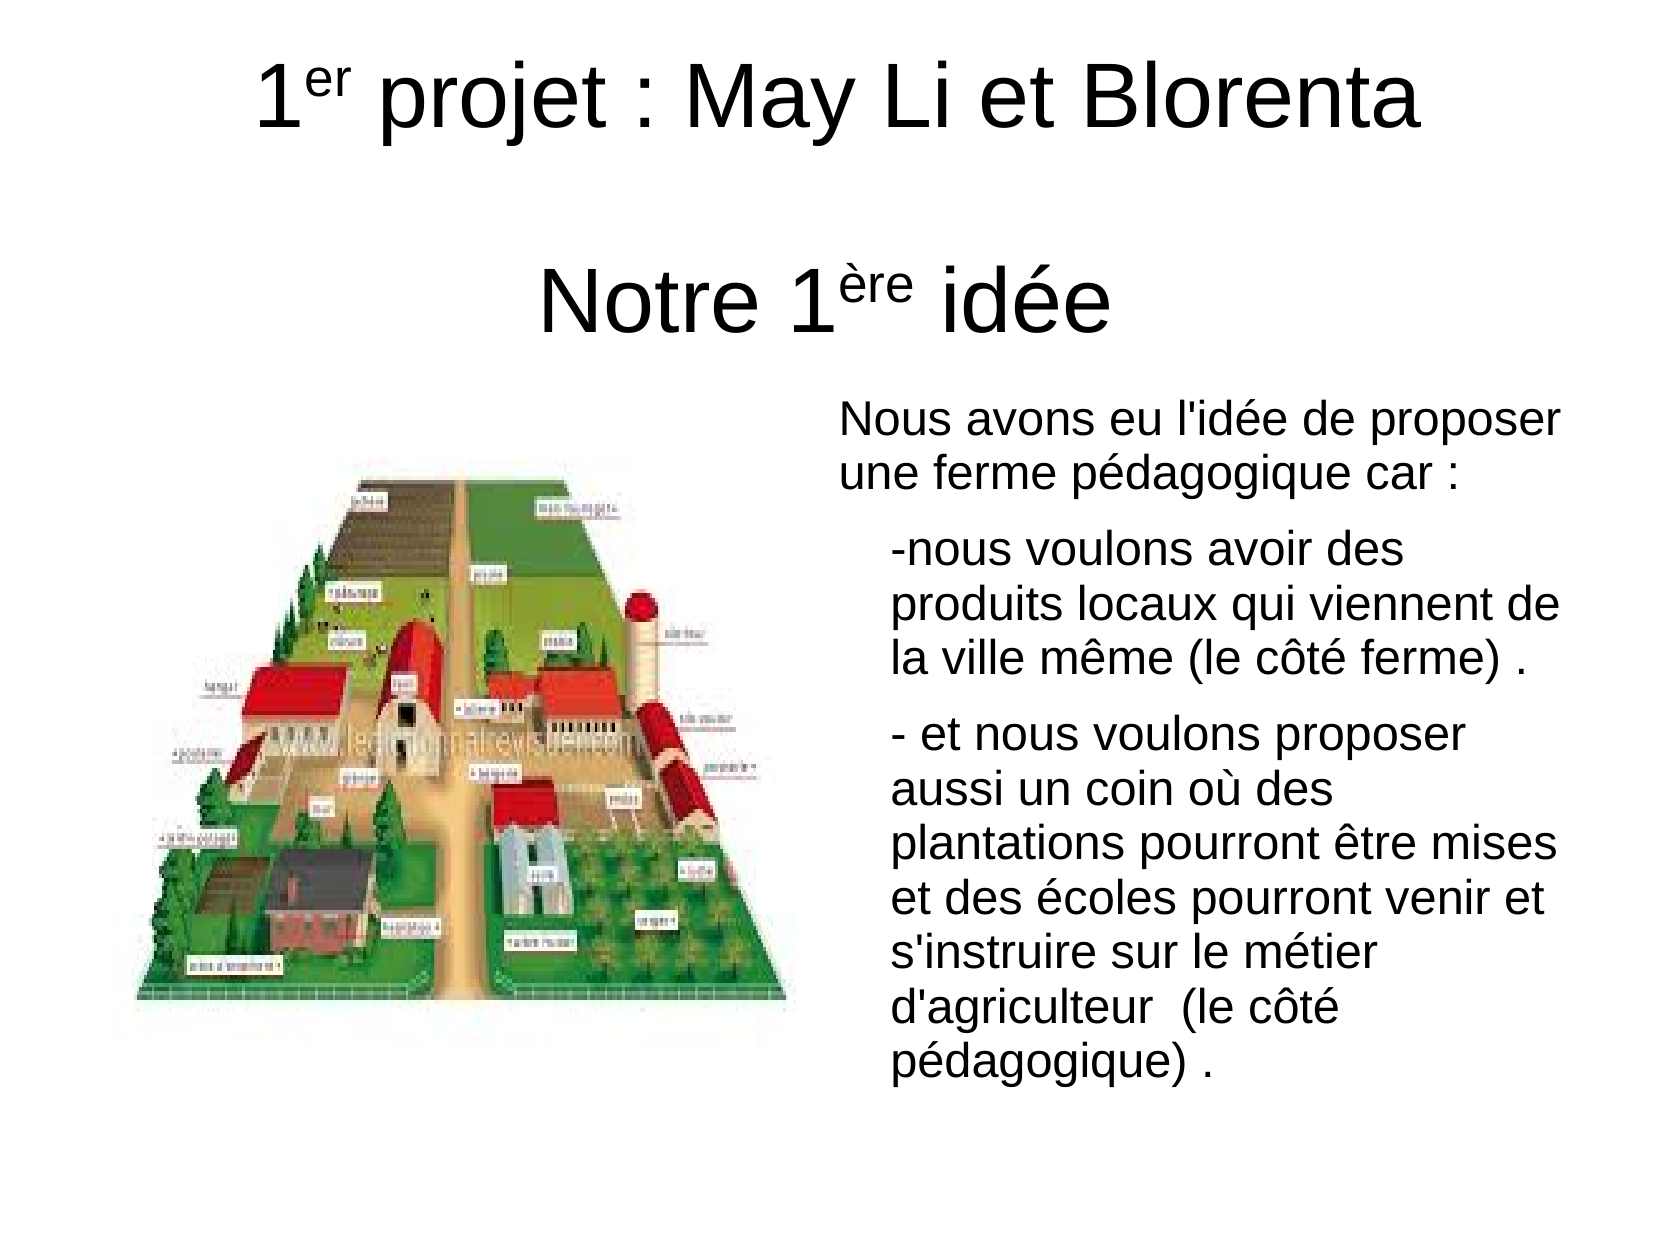

# 1er projet : May Li et Blorenta Notre 1ère idée
Nous avons eu l'idée de proposer une ferme pédagogique car :
-nous voulons avoir des produits locaux qui viennent de la ville même (le côté ferme) .
- et nous voulons proposer aussi un coin où des plantations pourront être mises et des écoles pourront venir et s'instruire sur le métier d'agriculteur (le côté pédagogique) .